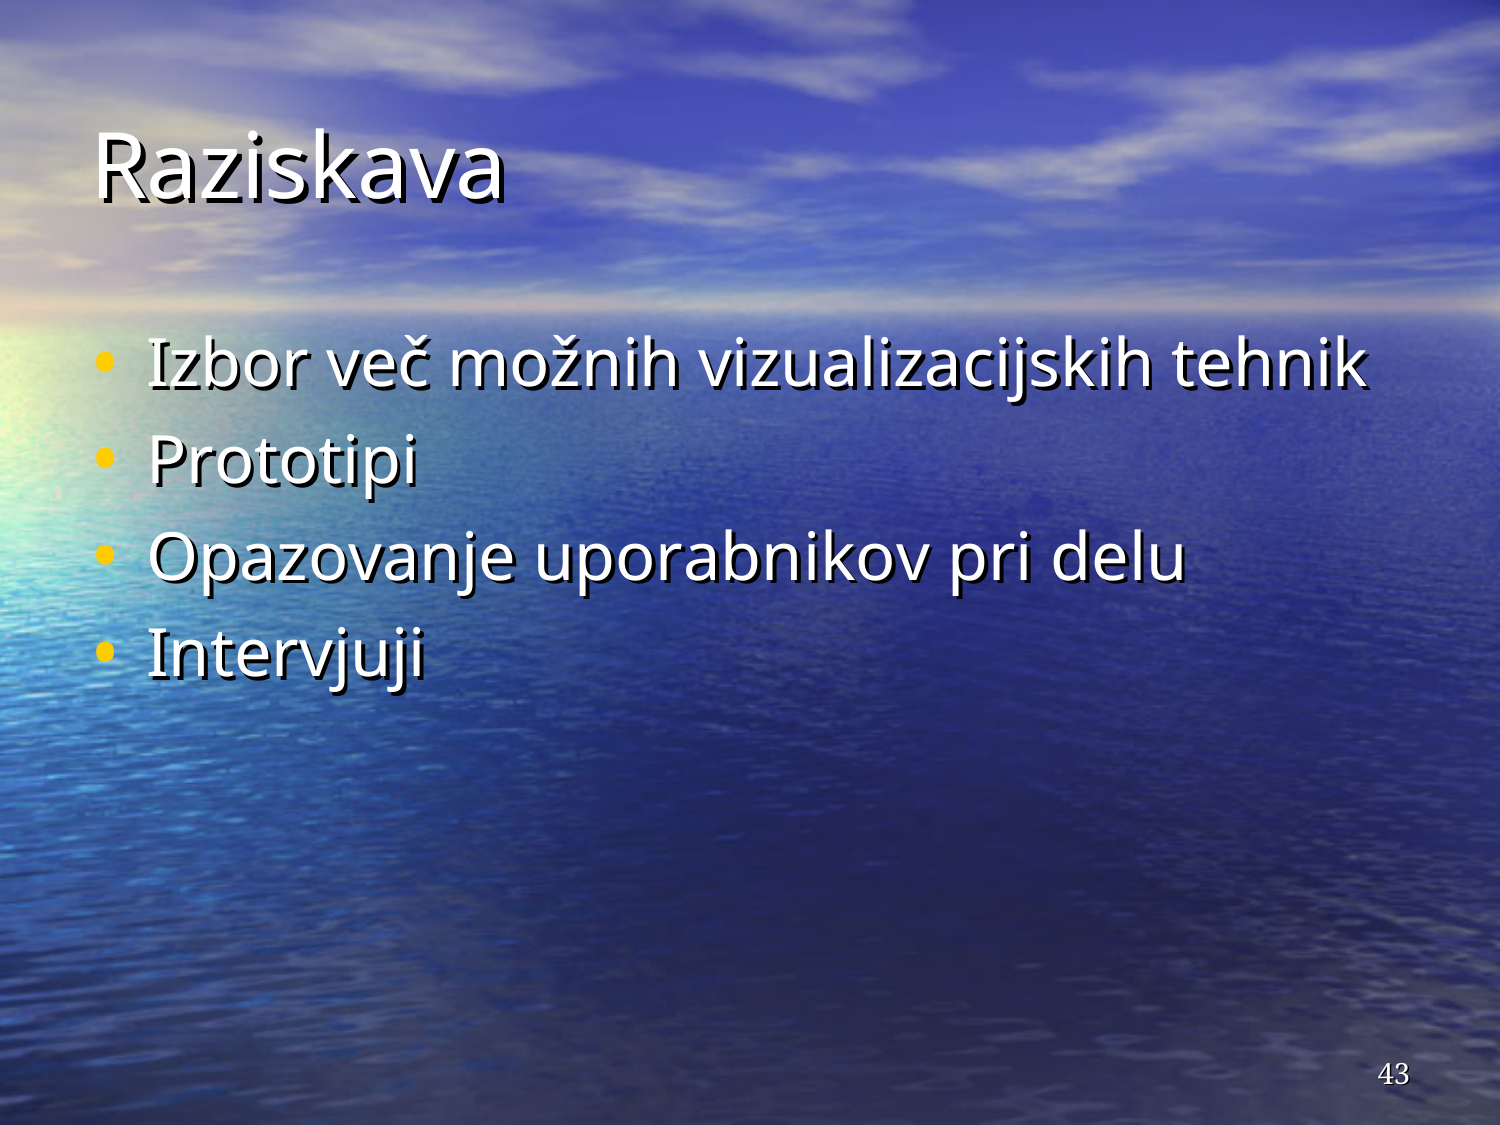

# Raziskava
Izbor več možnih vizualizacijskih tehnik
Prototipi
Opazovanje uporabnikov pri delu
Intervjuji